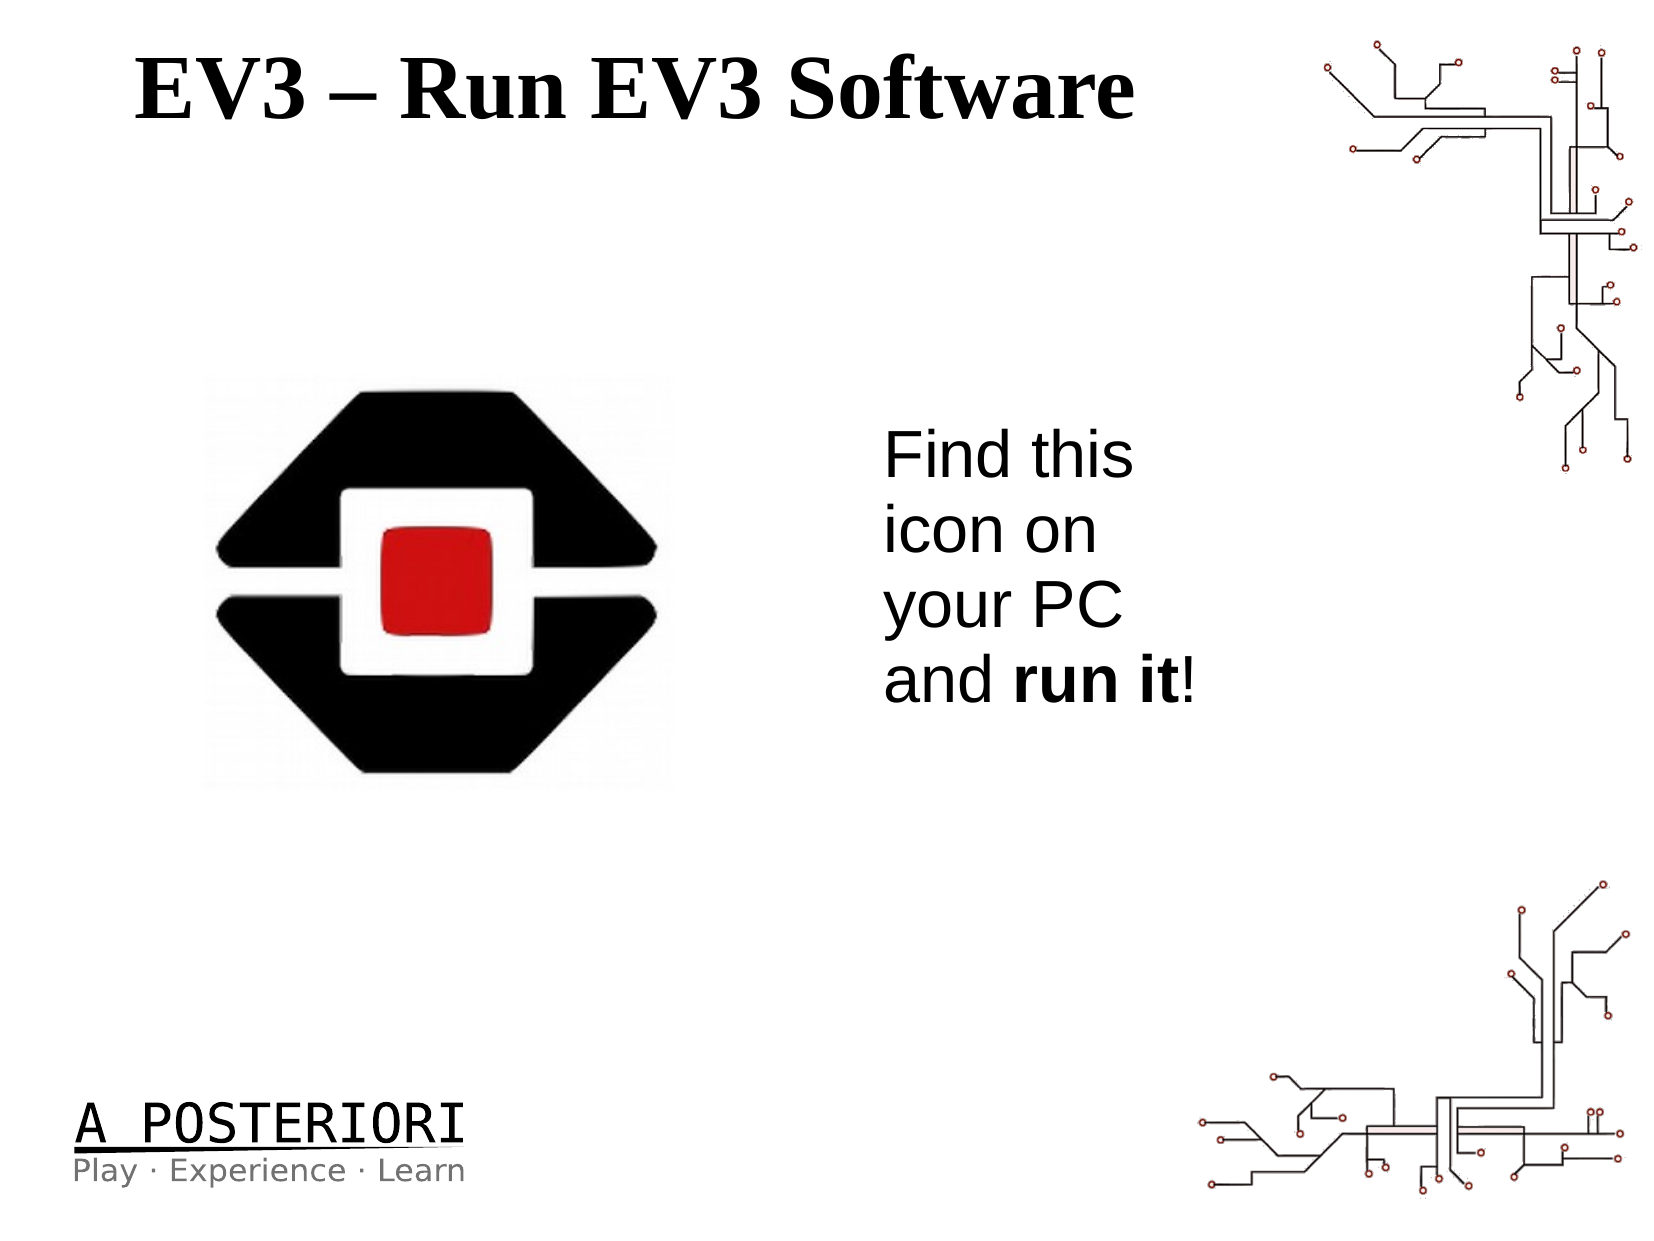

# EV3 – Run EV3 Software
Find this icon on your PC and run it!